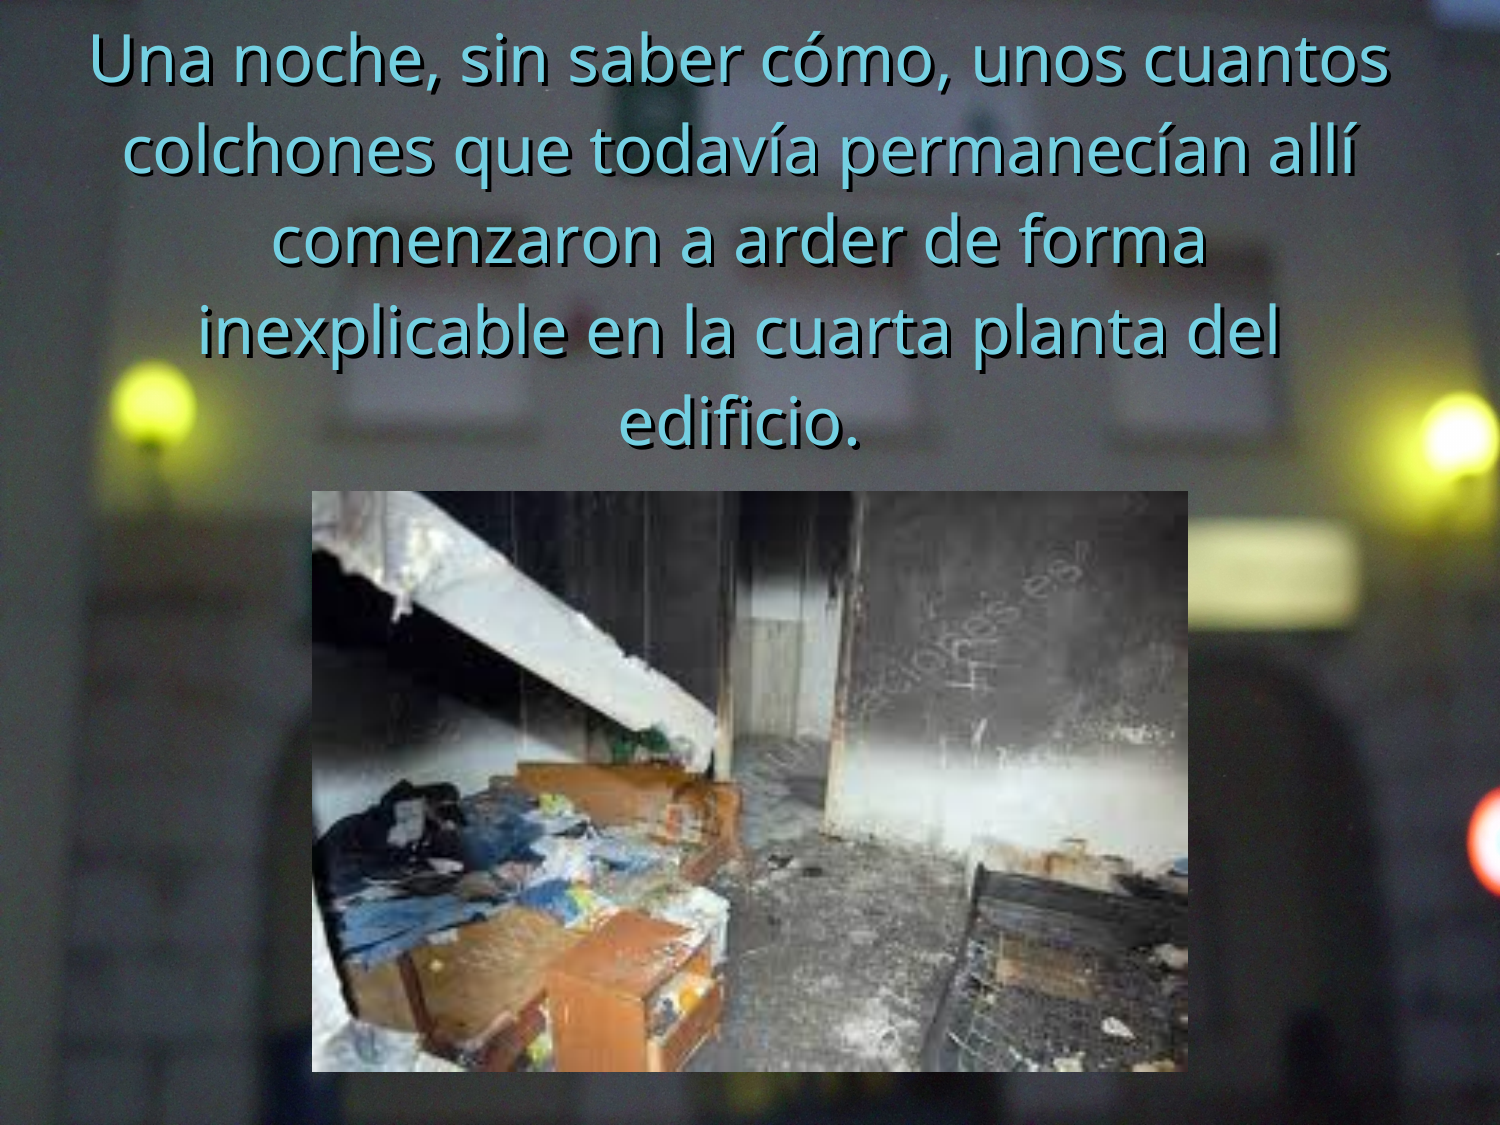

# Una noche, sin saber cómo, unos cuantos colchones que todavía permanecían allí comenzaron a arder de forma inexplicable en la cuarta planta del edificio.